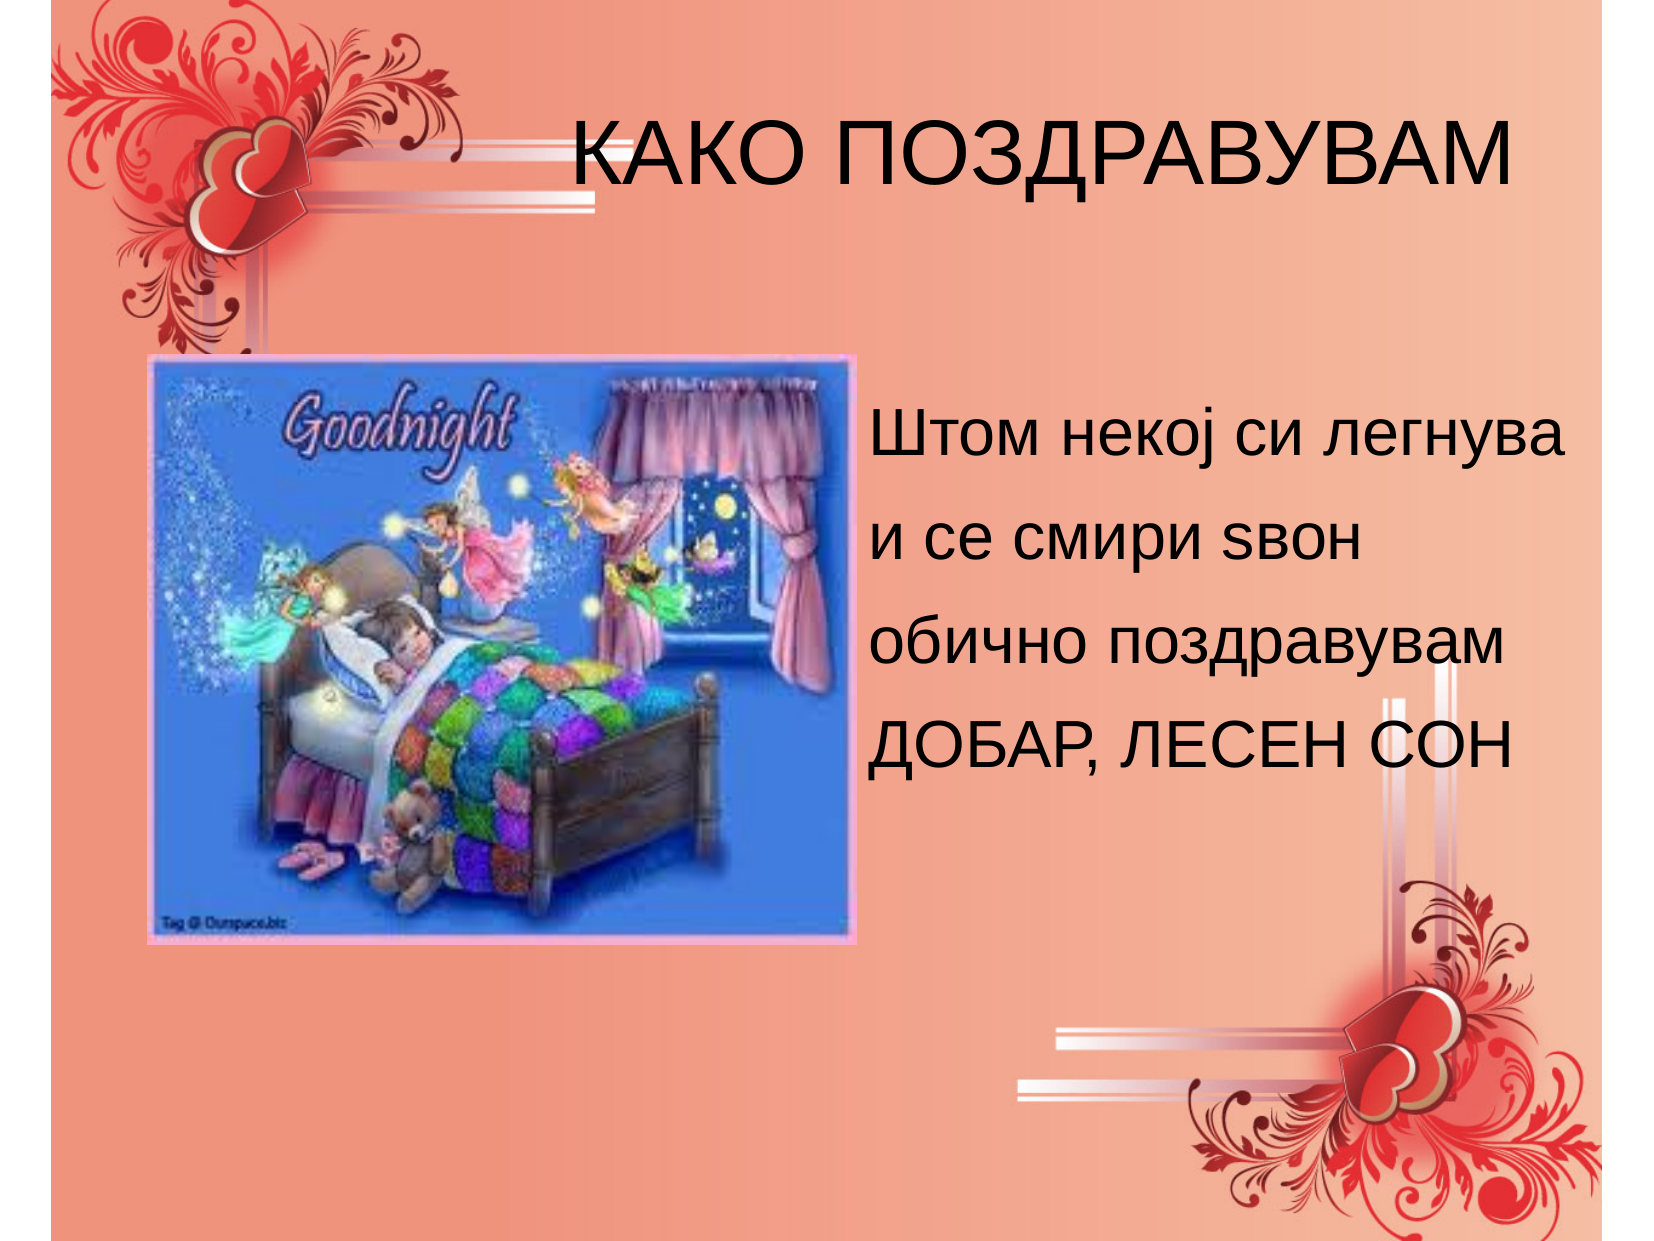

# КАКО ПОЗДРАВУВАМ
Штом некој си легнува
и се смири ѕвон
обично поздравувам
ДОБАР, ЛЕСЕН СОН